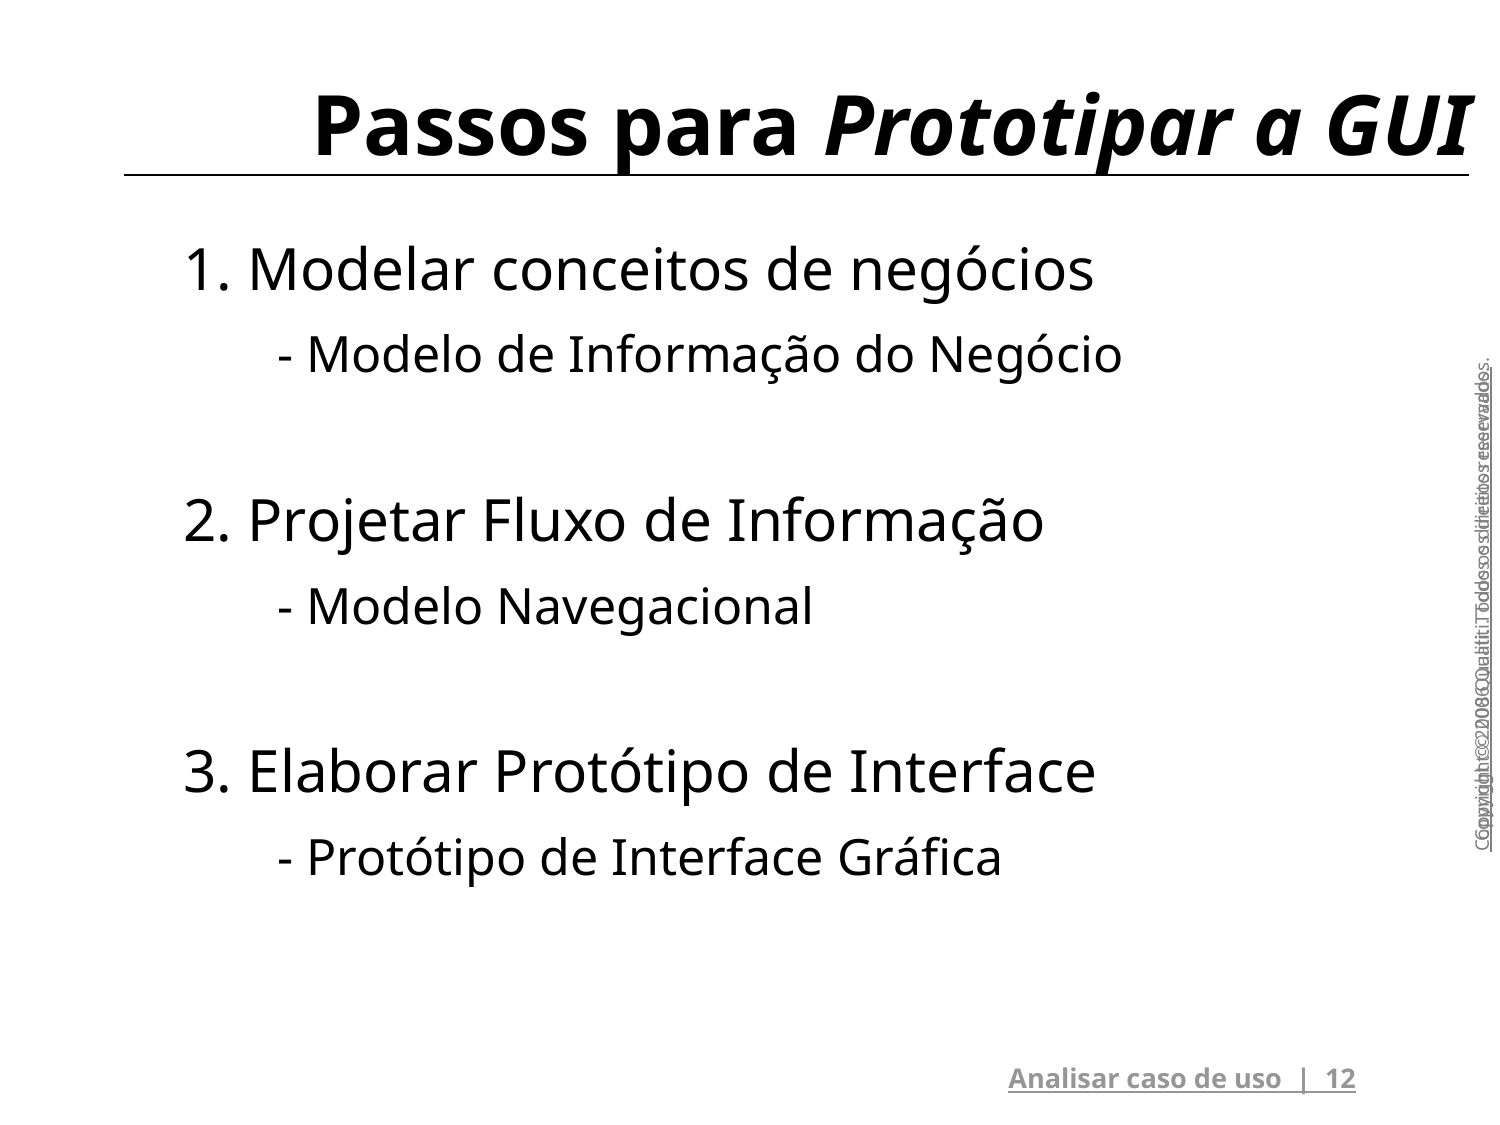

# Passos para Prototipar a GUI
	1. Modelar conceitos de negócios
		- Modelo de Informação do Negócio
	2. Projetar Fluxo de Informação
		- Modelo Navegacional
	3. Elaborar Protótipo de Interface
		- Protótipo de Interface Gráfica
Analisar caso de uso |